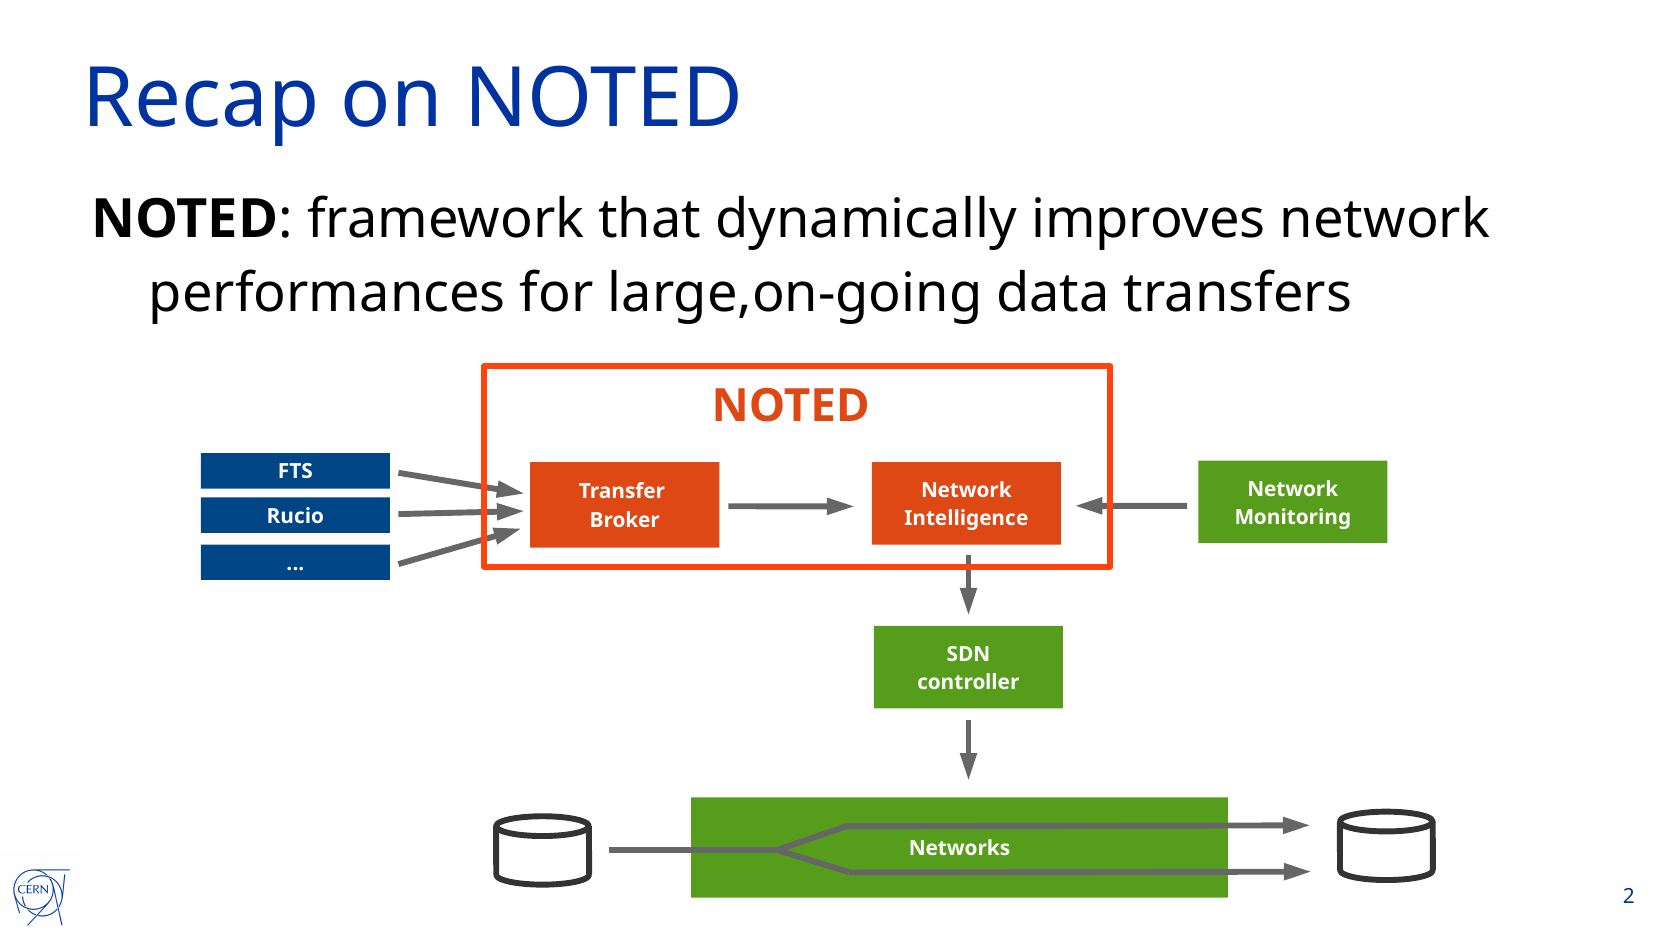

# Recap on NOTED
NOTED: framework that dynamically improves network performances for large,on-going data transfers
NOTED
FTS
Network
Monitoring
Network
Intelligence
Transfer
Broker
Rucio
...
SDN
controller
Networks